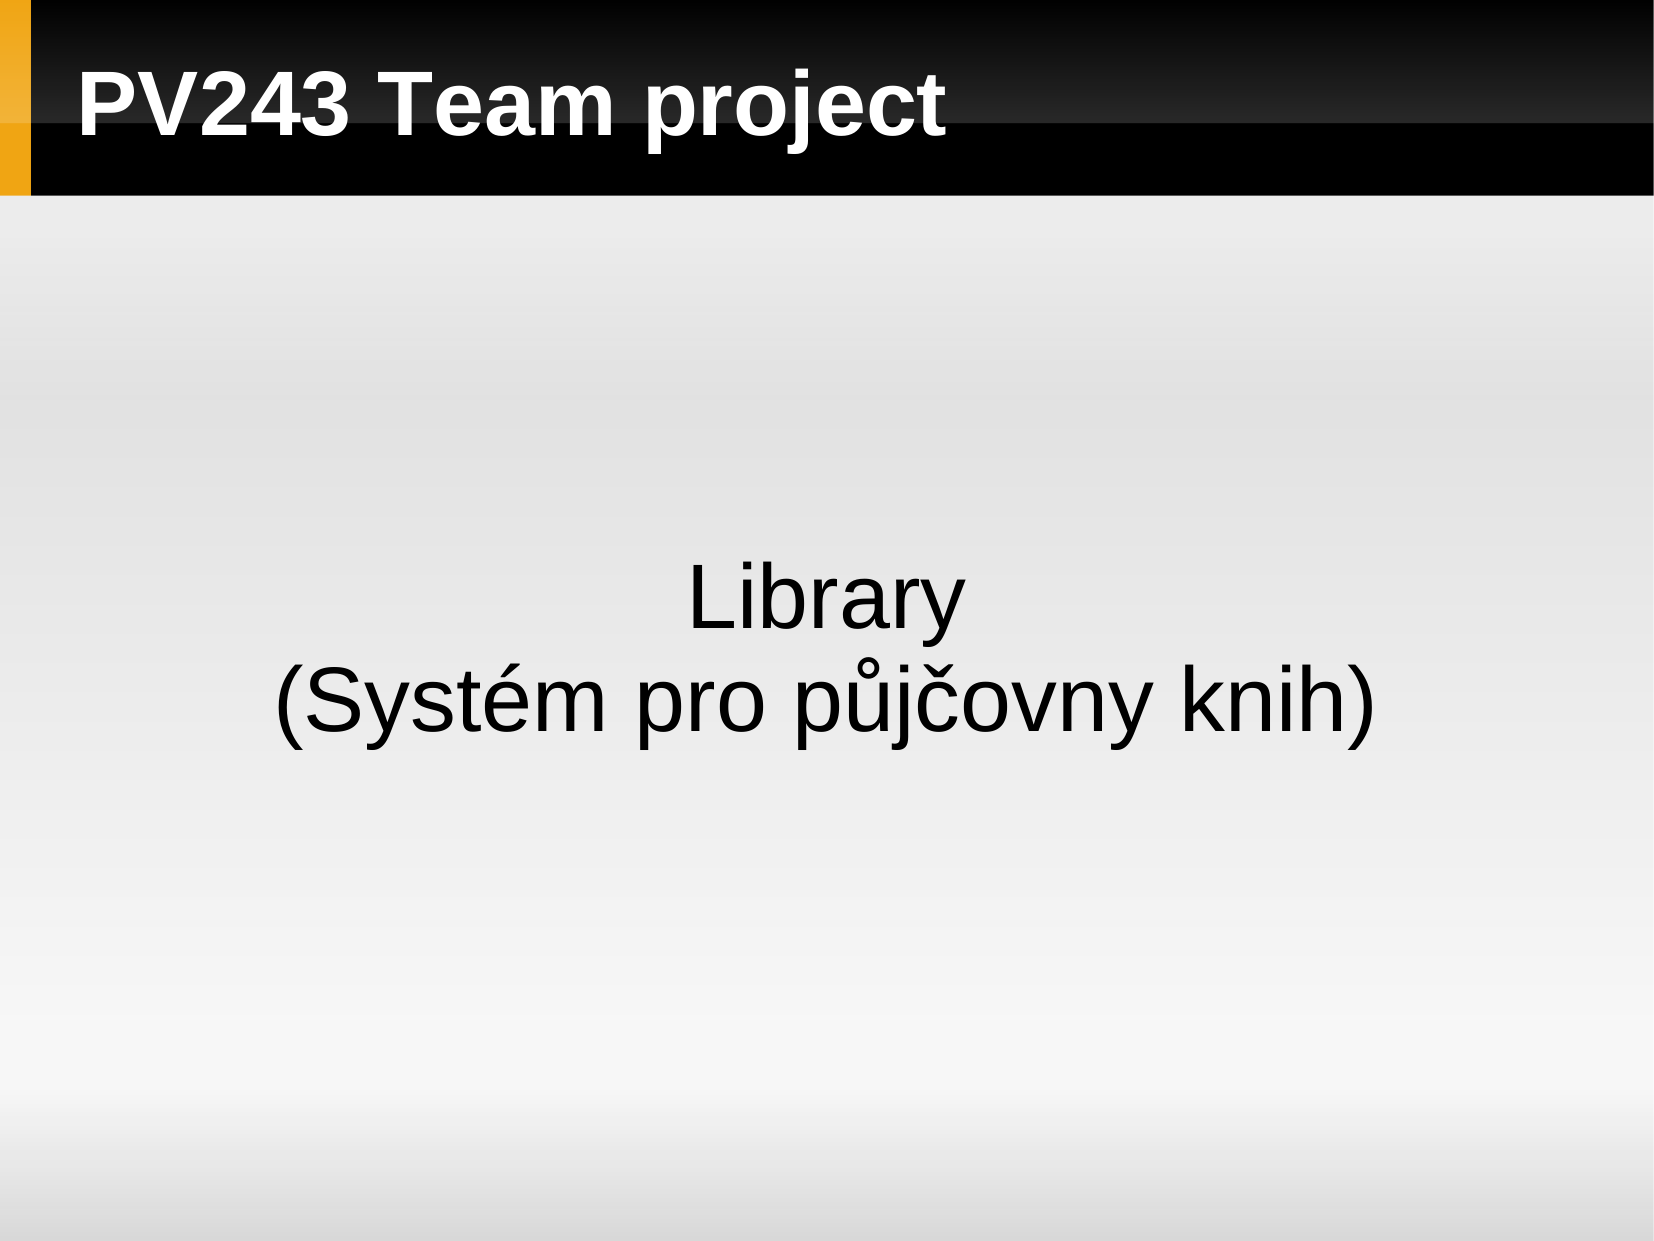

# PV243 Team project
Library
(Systém pro půjčovny knih)